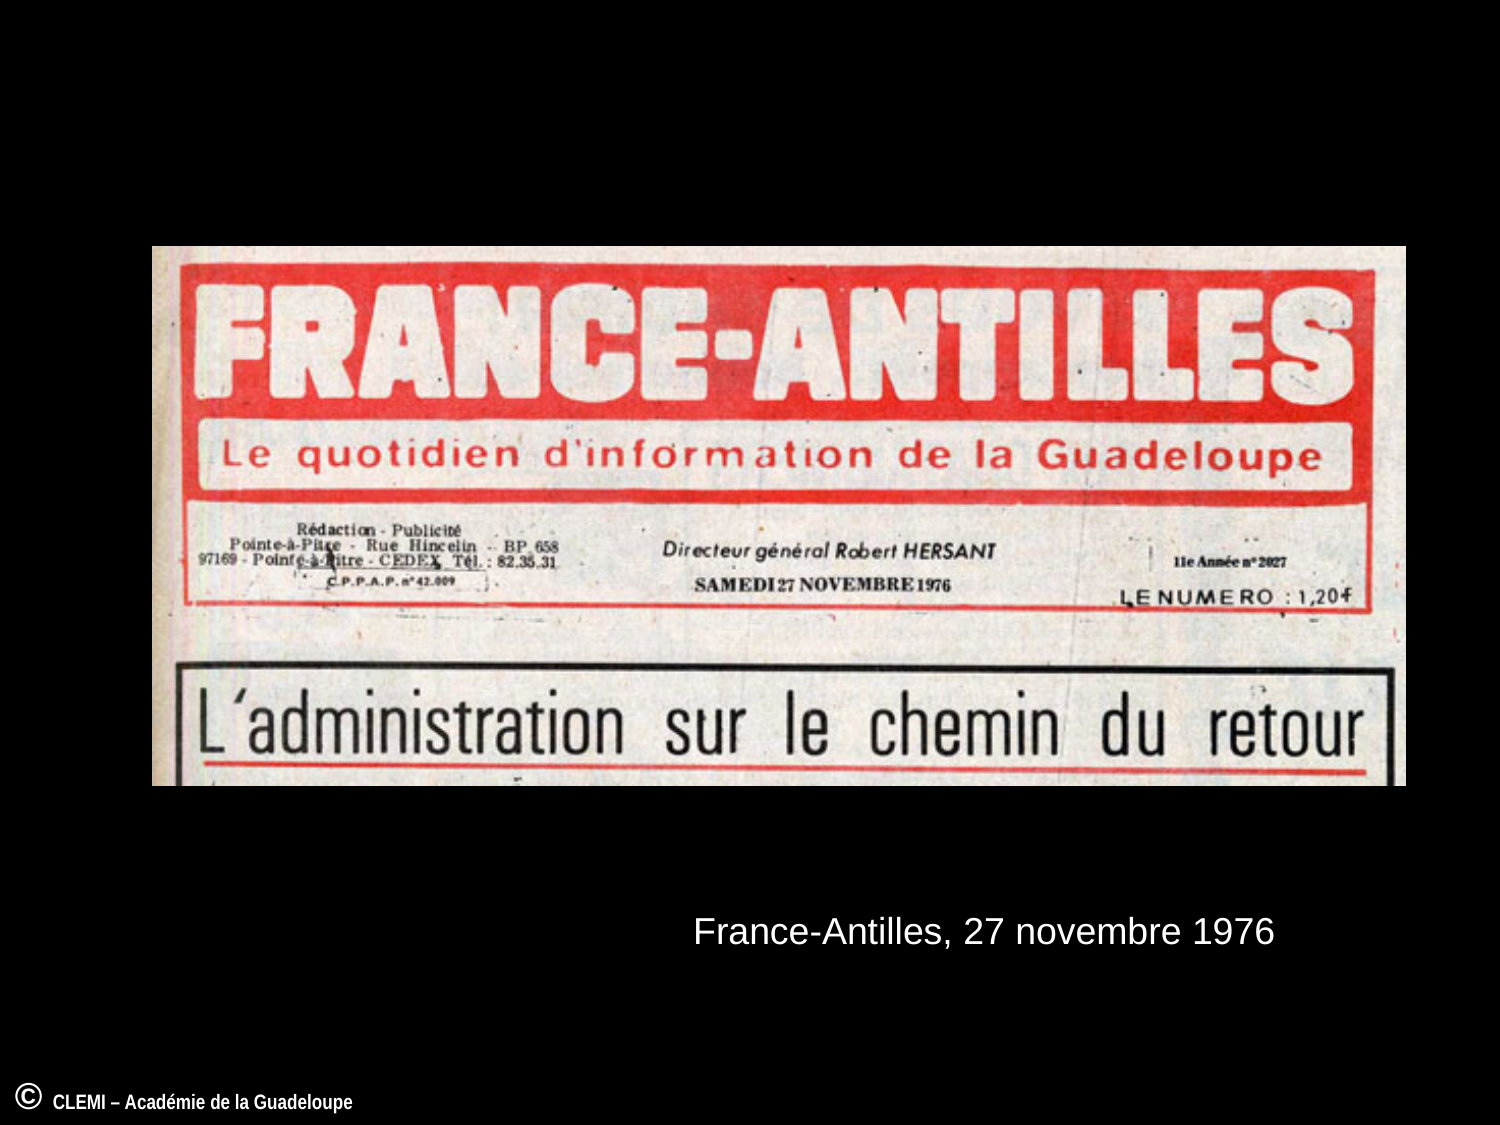

# France-Antilles, 27 novembre 1976
© CLEMI – Académie de la Guadeloupe